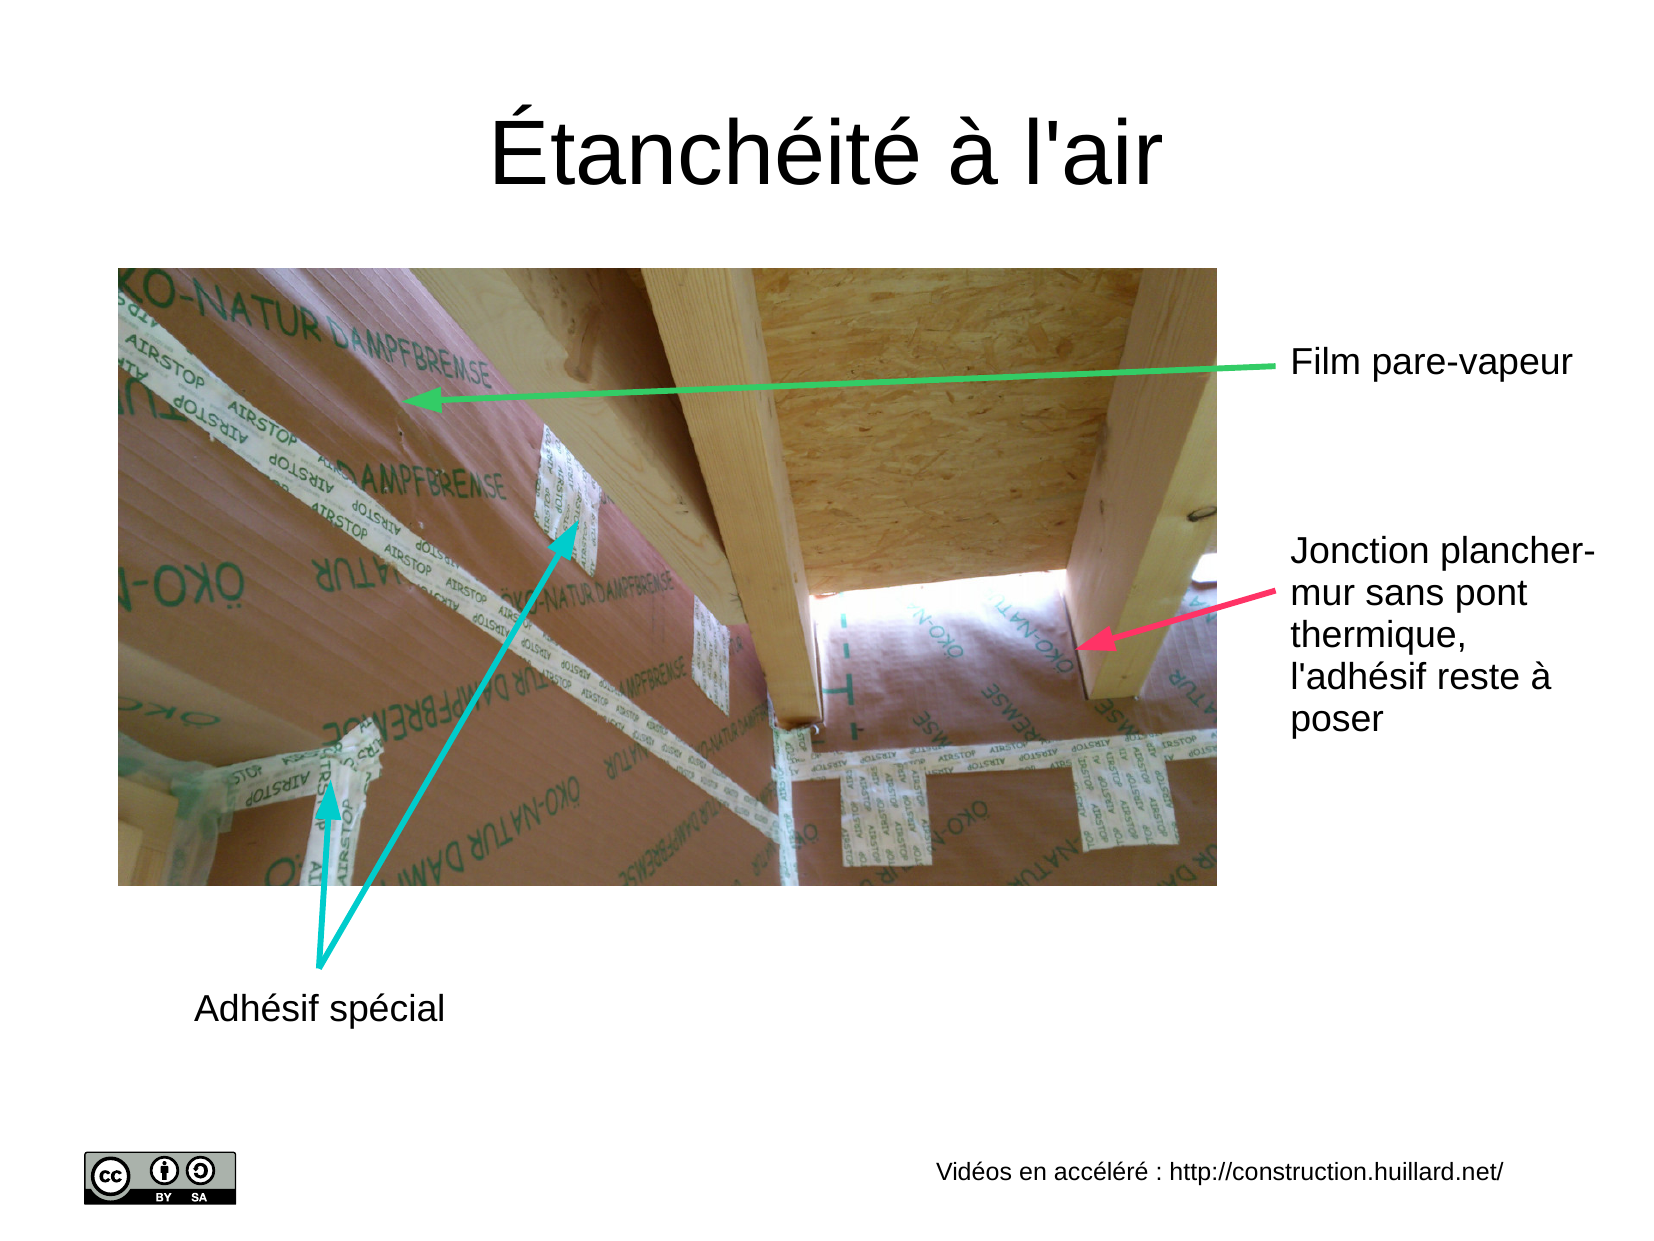

# Étanchéité à l'air
Film pare-vapeur
Jonction plancher-
mur sans pont thermique, l'adhésif reste à poser
Adhésif spécial
Vidéos en accéléré : http://construction.huillard.net/